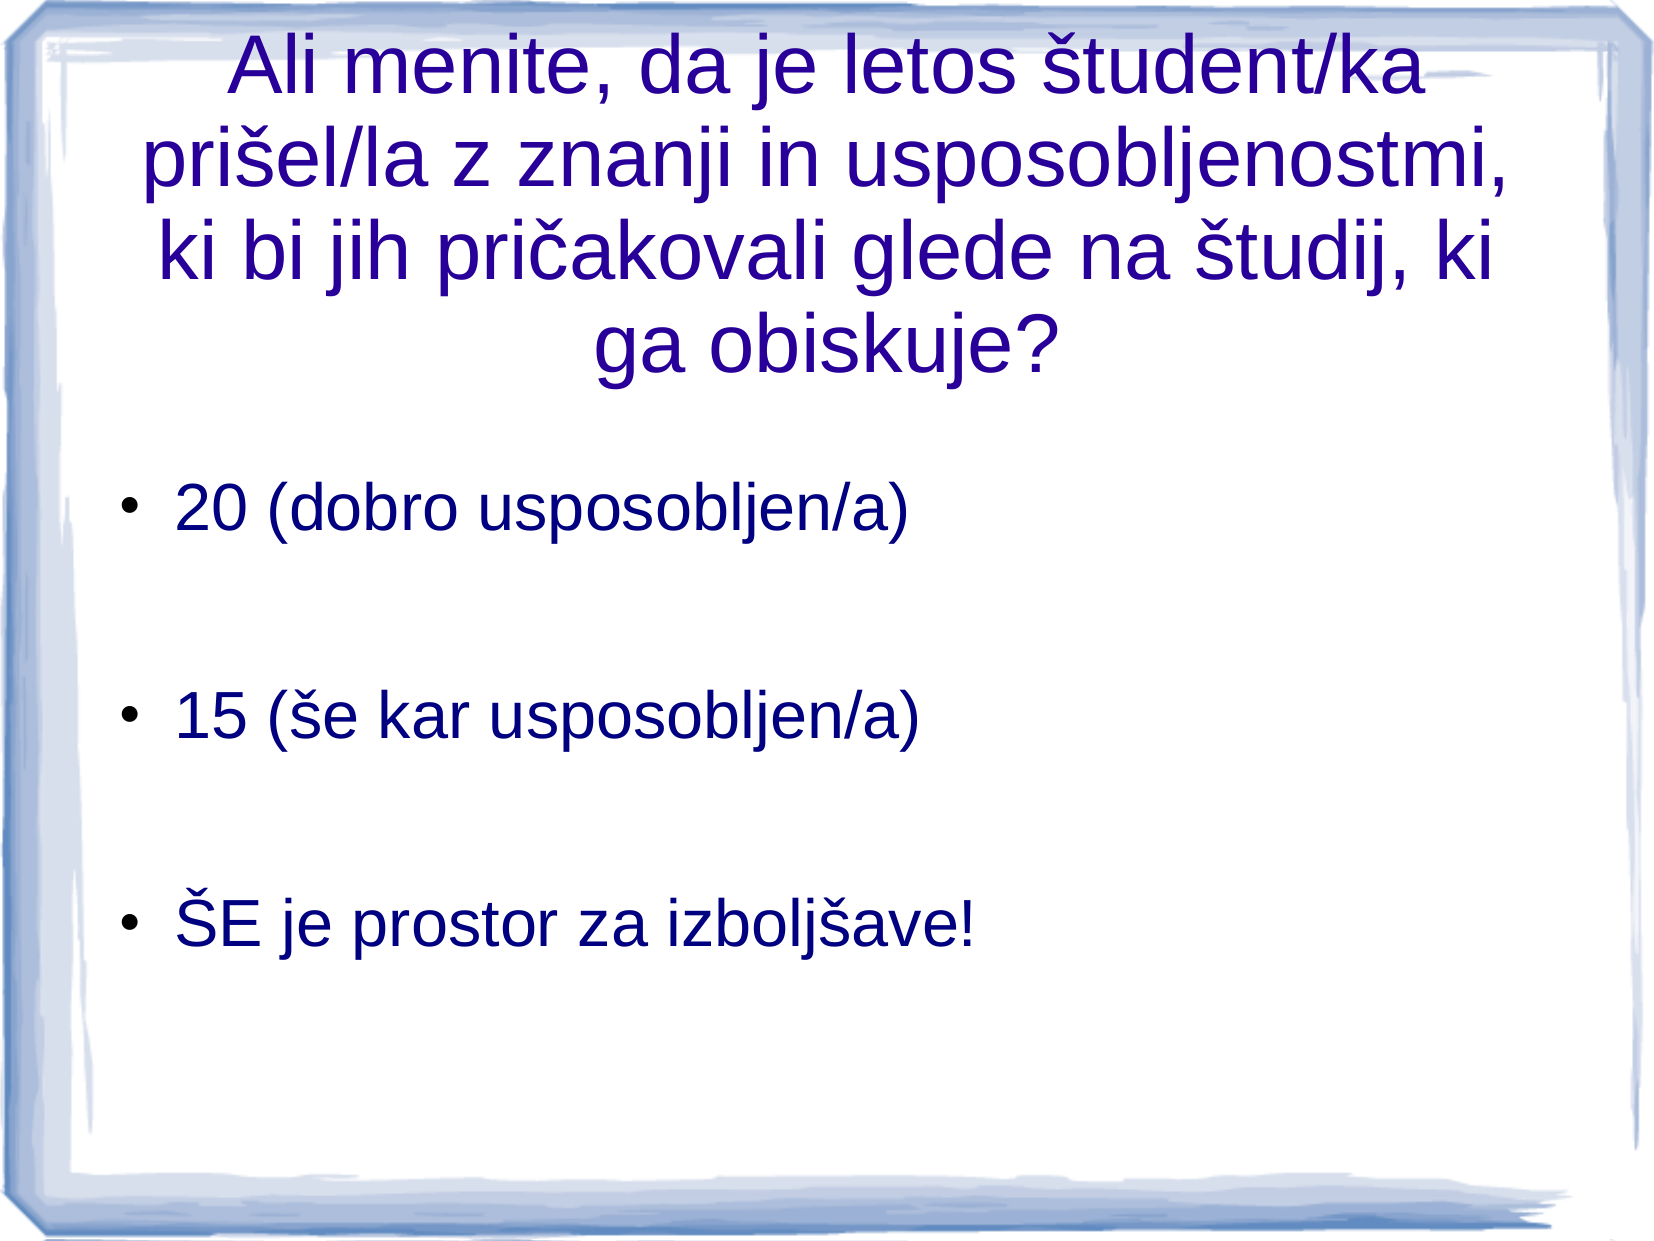

# Ali menite, da je letos študent/ka prišel/la z znanji in usposobljenostmi, ki bi jih pričakovali glede na študij, ki ga obiskuje?
20 (dobro usposobljen/a)
15 (še kar usposobljen/a)
ŠE je prostor za izboljšave!